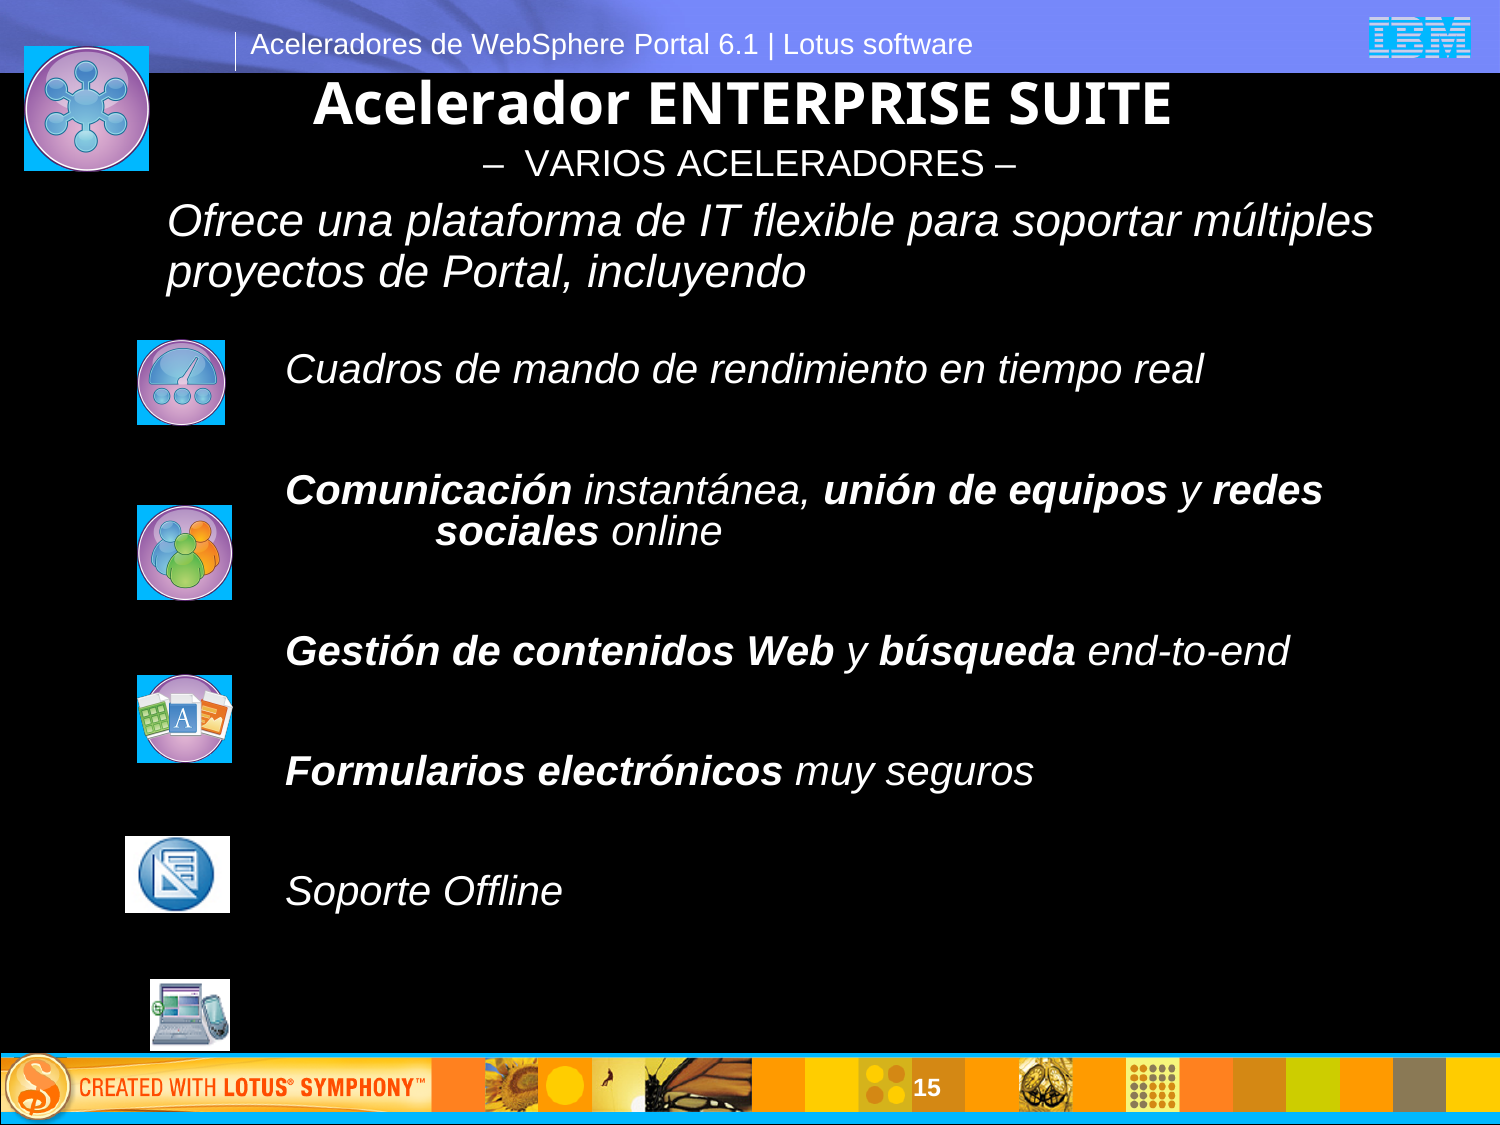

# Acelerador ENTERPRISE SUITE – VARIOS ACELERADORES –
Ofrece una plataforma de IT flexible para soportar múltiples proyectos de Portal, incluyendo
		Cuadros de mando de rendimiento en tiempo real
		Comunicación instantánea, unión de equipos y redes 		sociales online
		Gestión de contenidos Web y búsqueda end-to-end
		Formularios electrónicos muy seguros
		Soporte Offline